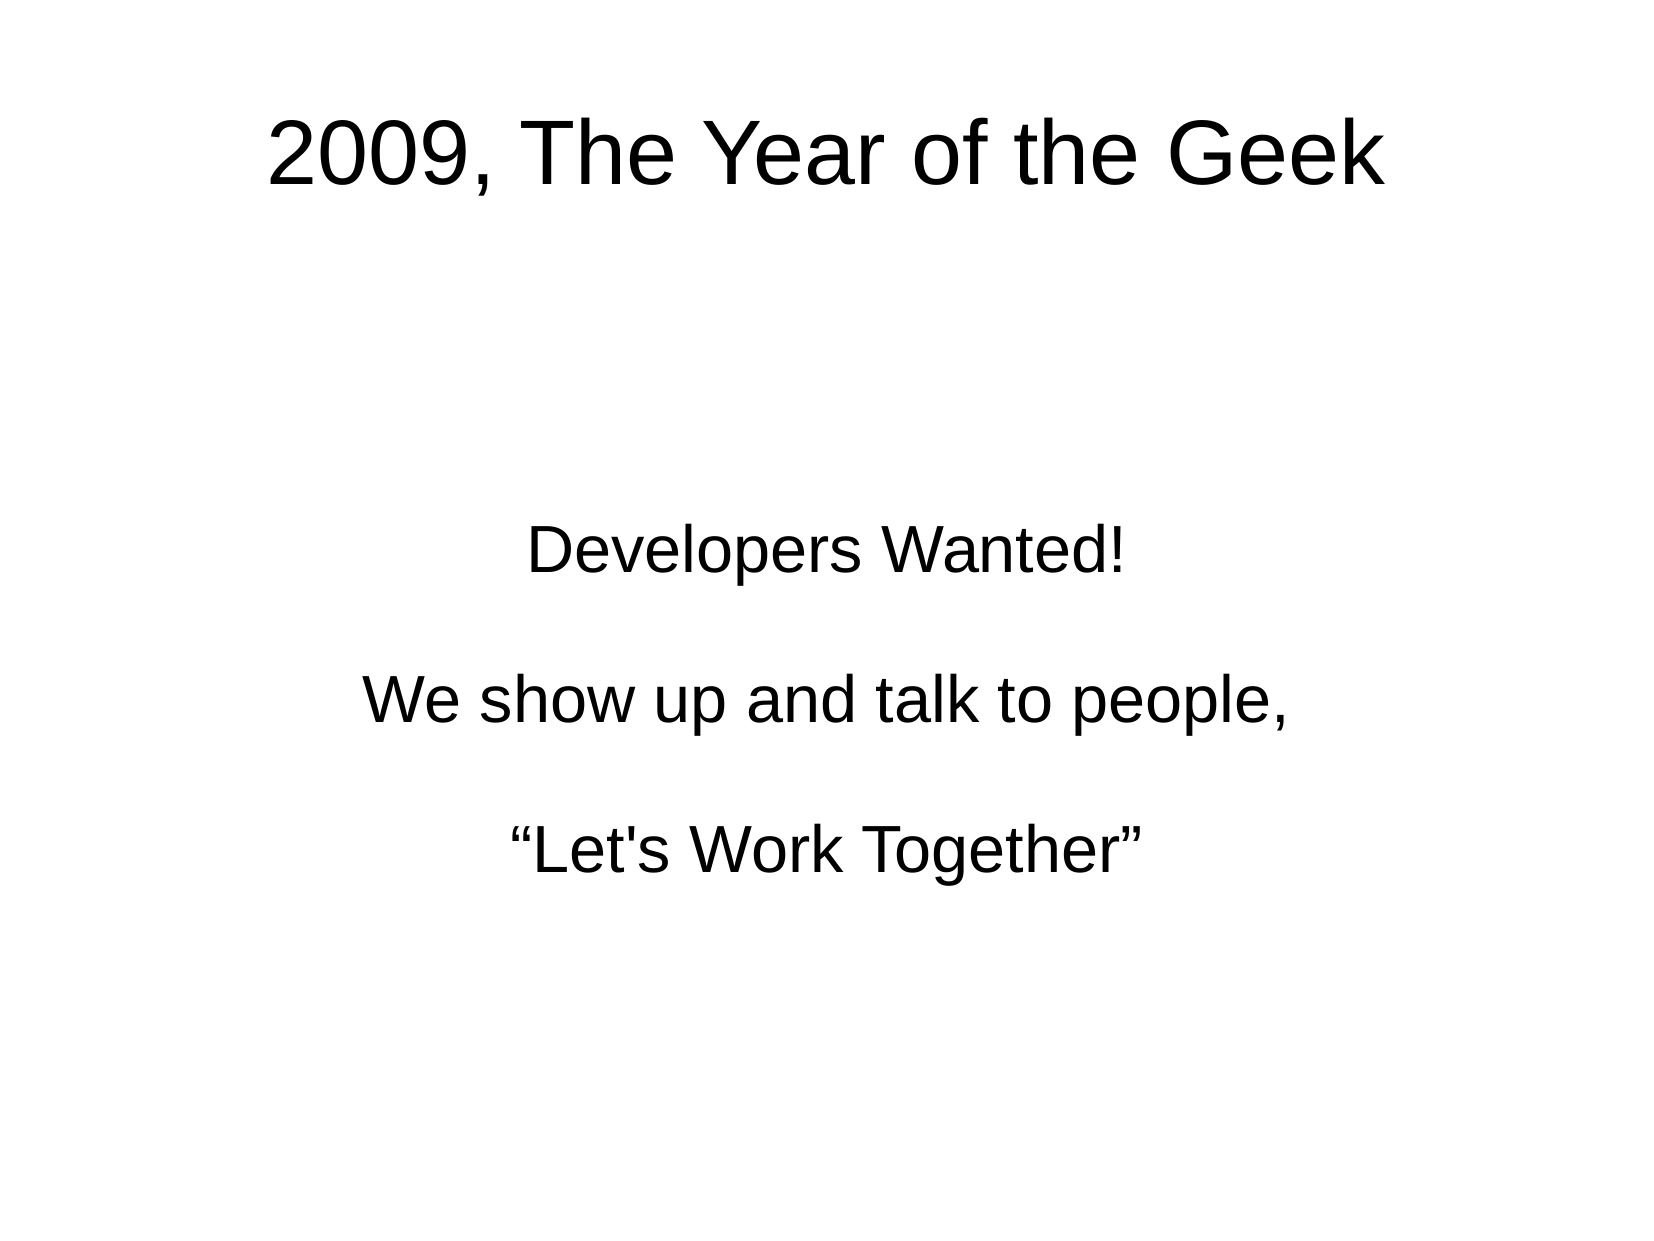

# 2009, The Year of the Geek
Developers Wanted!
We show up and talk to people,
“Let's Work Together”